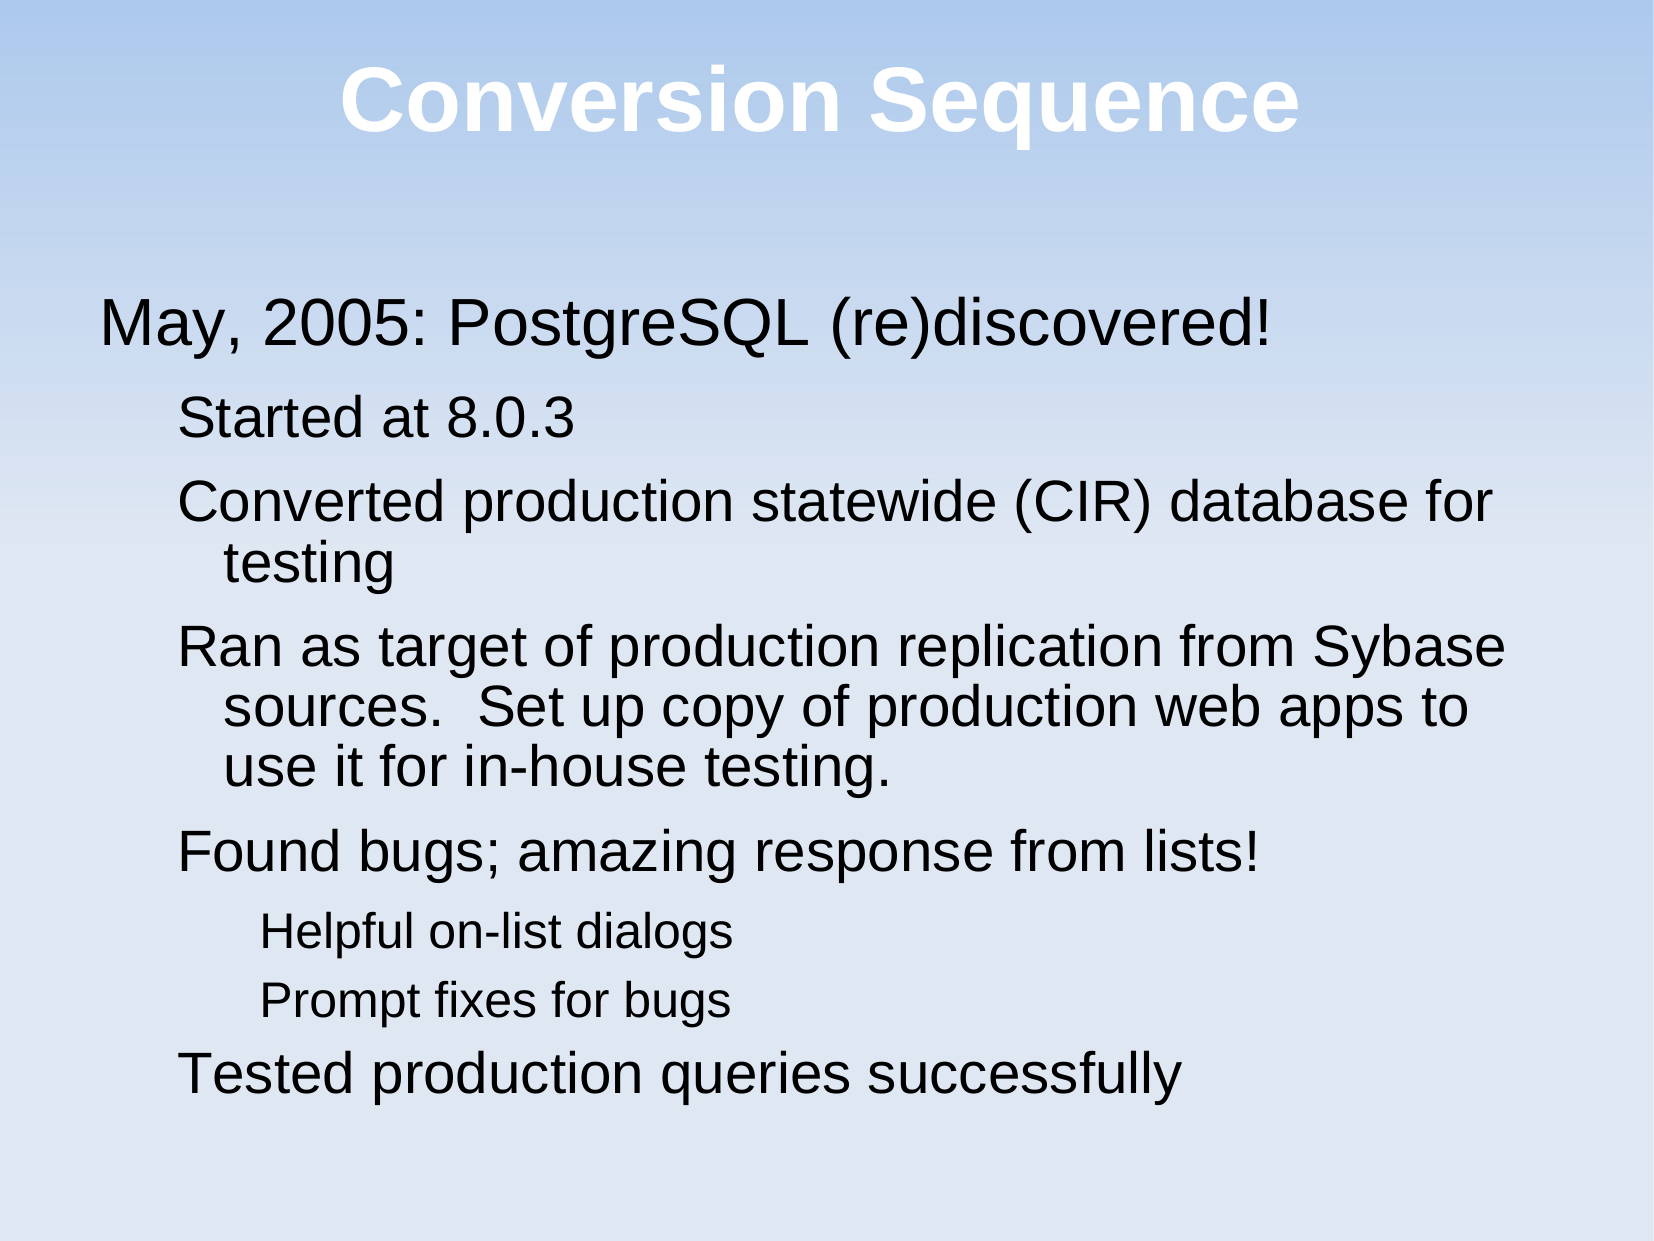

# Conversion Sequence
May, 2005: PostgreSQL (re)discovered!
Started at 8.0.3
Converted production statewide (CIR) database for testing
Ran as target of production replication from Sybase sources. Set up copy of production web apps to use it for in-house testing.
Found bugs; amazing response from lists!
Helpful on-list dialogs
Prompt fixes for bugs
Tested production queries successfully